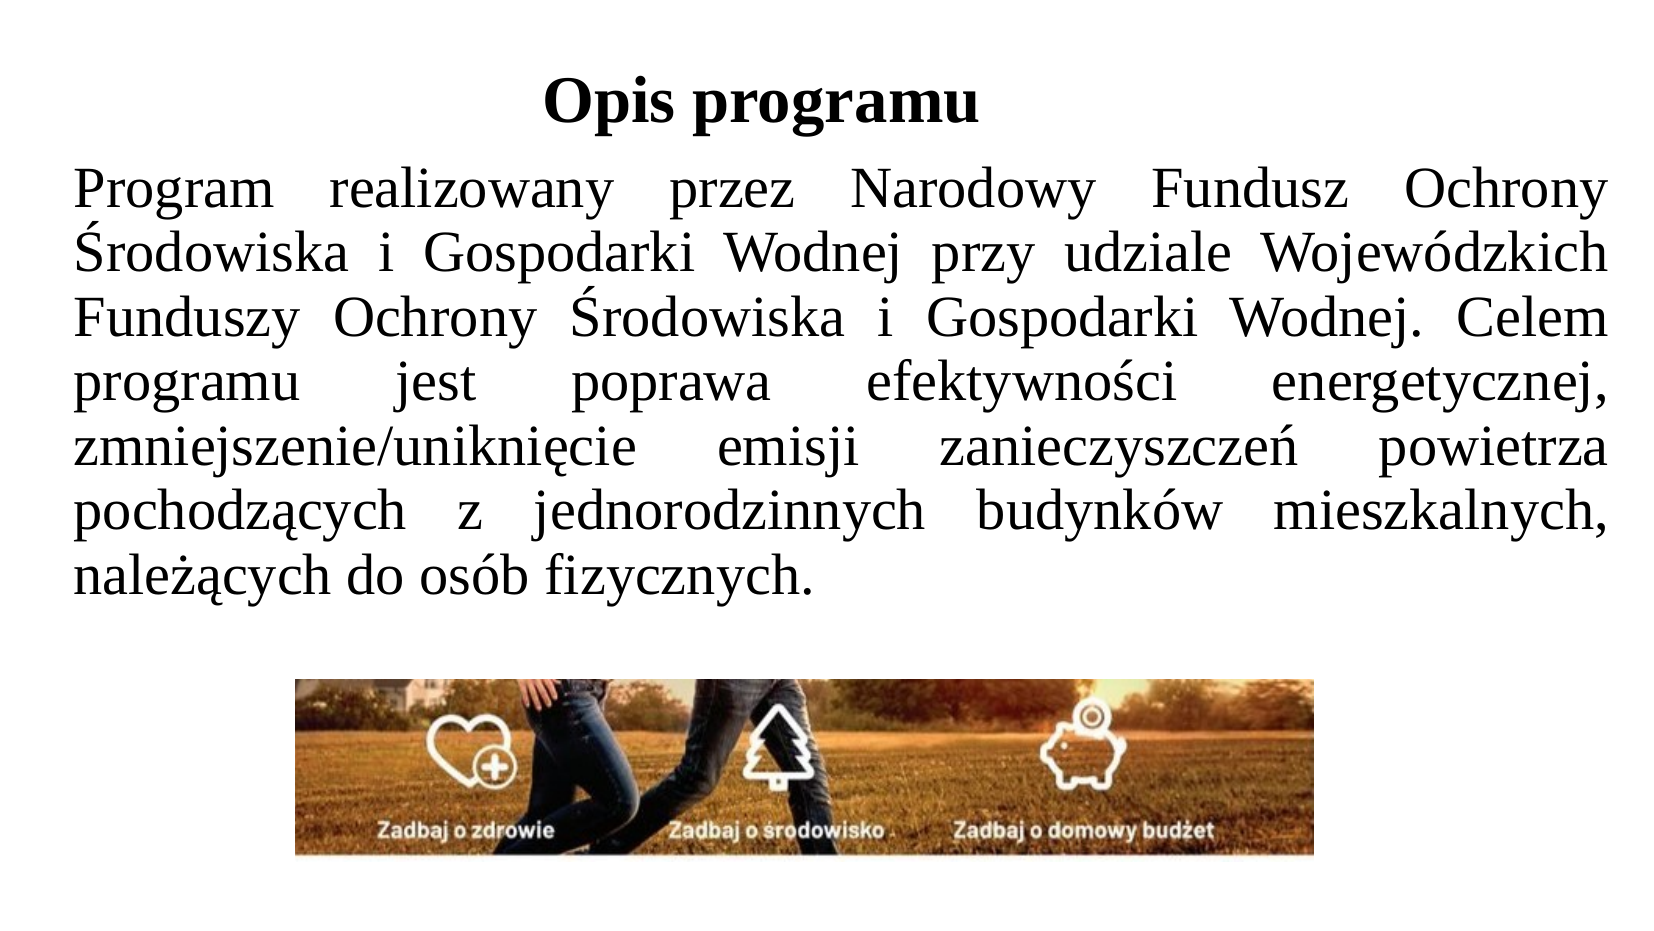

# Opis programu
Program realizowany przez Narodowy Fundusz Ochrony Środowiska i Gospodarki Wodnej przy udziale Wojewódzkich Funduszy Ochrony Środowiska i Gospodarki Wodnej. Celem programu jest poprawa efektywności energetycznej, zmniejszenie/uniknięcie emisji zanieczyszczeń powietrza pochodzących z jednorodzinnych budynków mieszkalnych, należących do osób fizycznych.